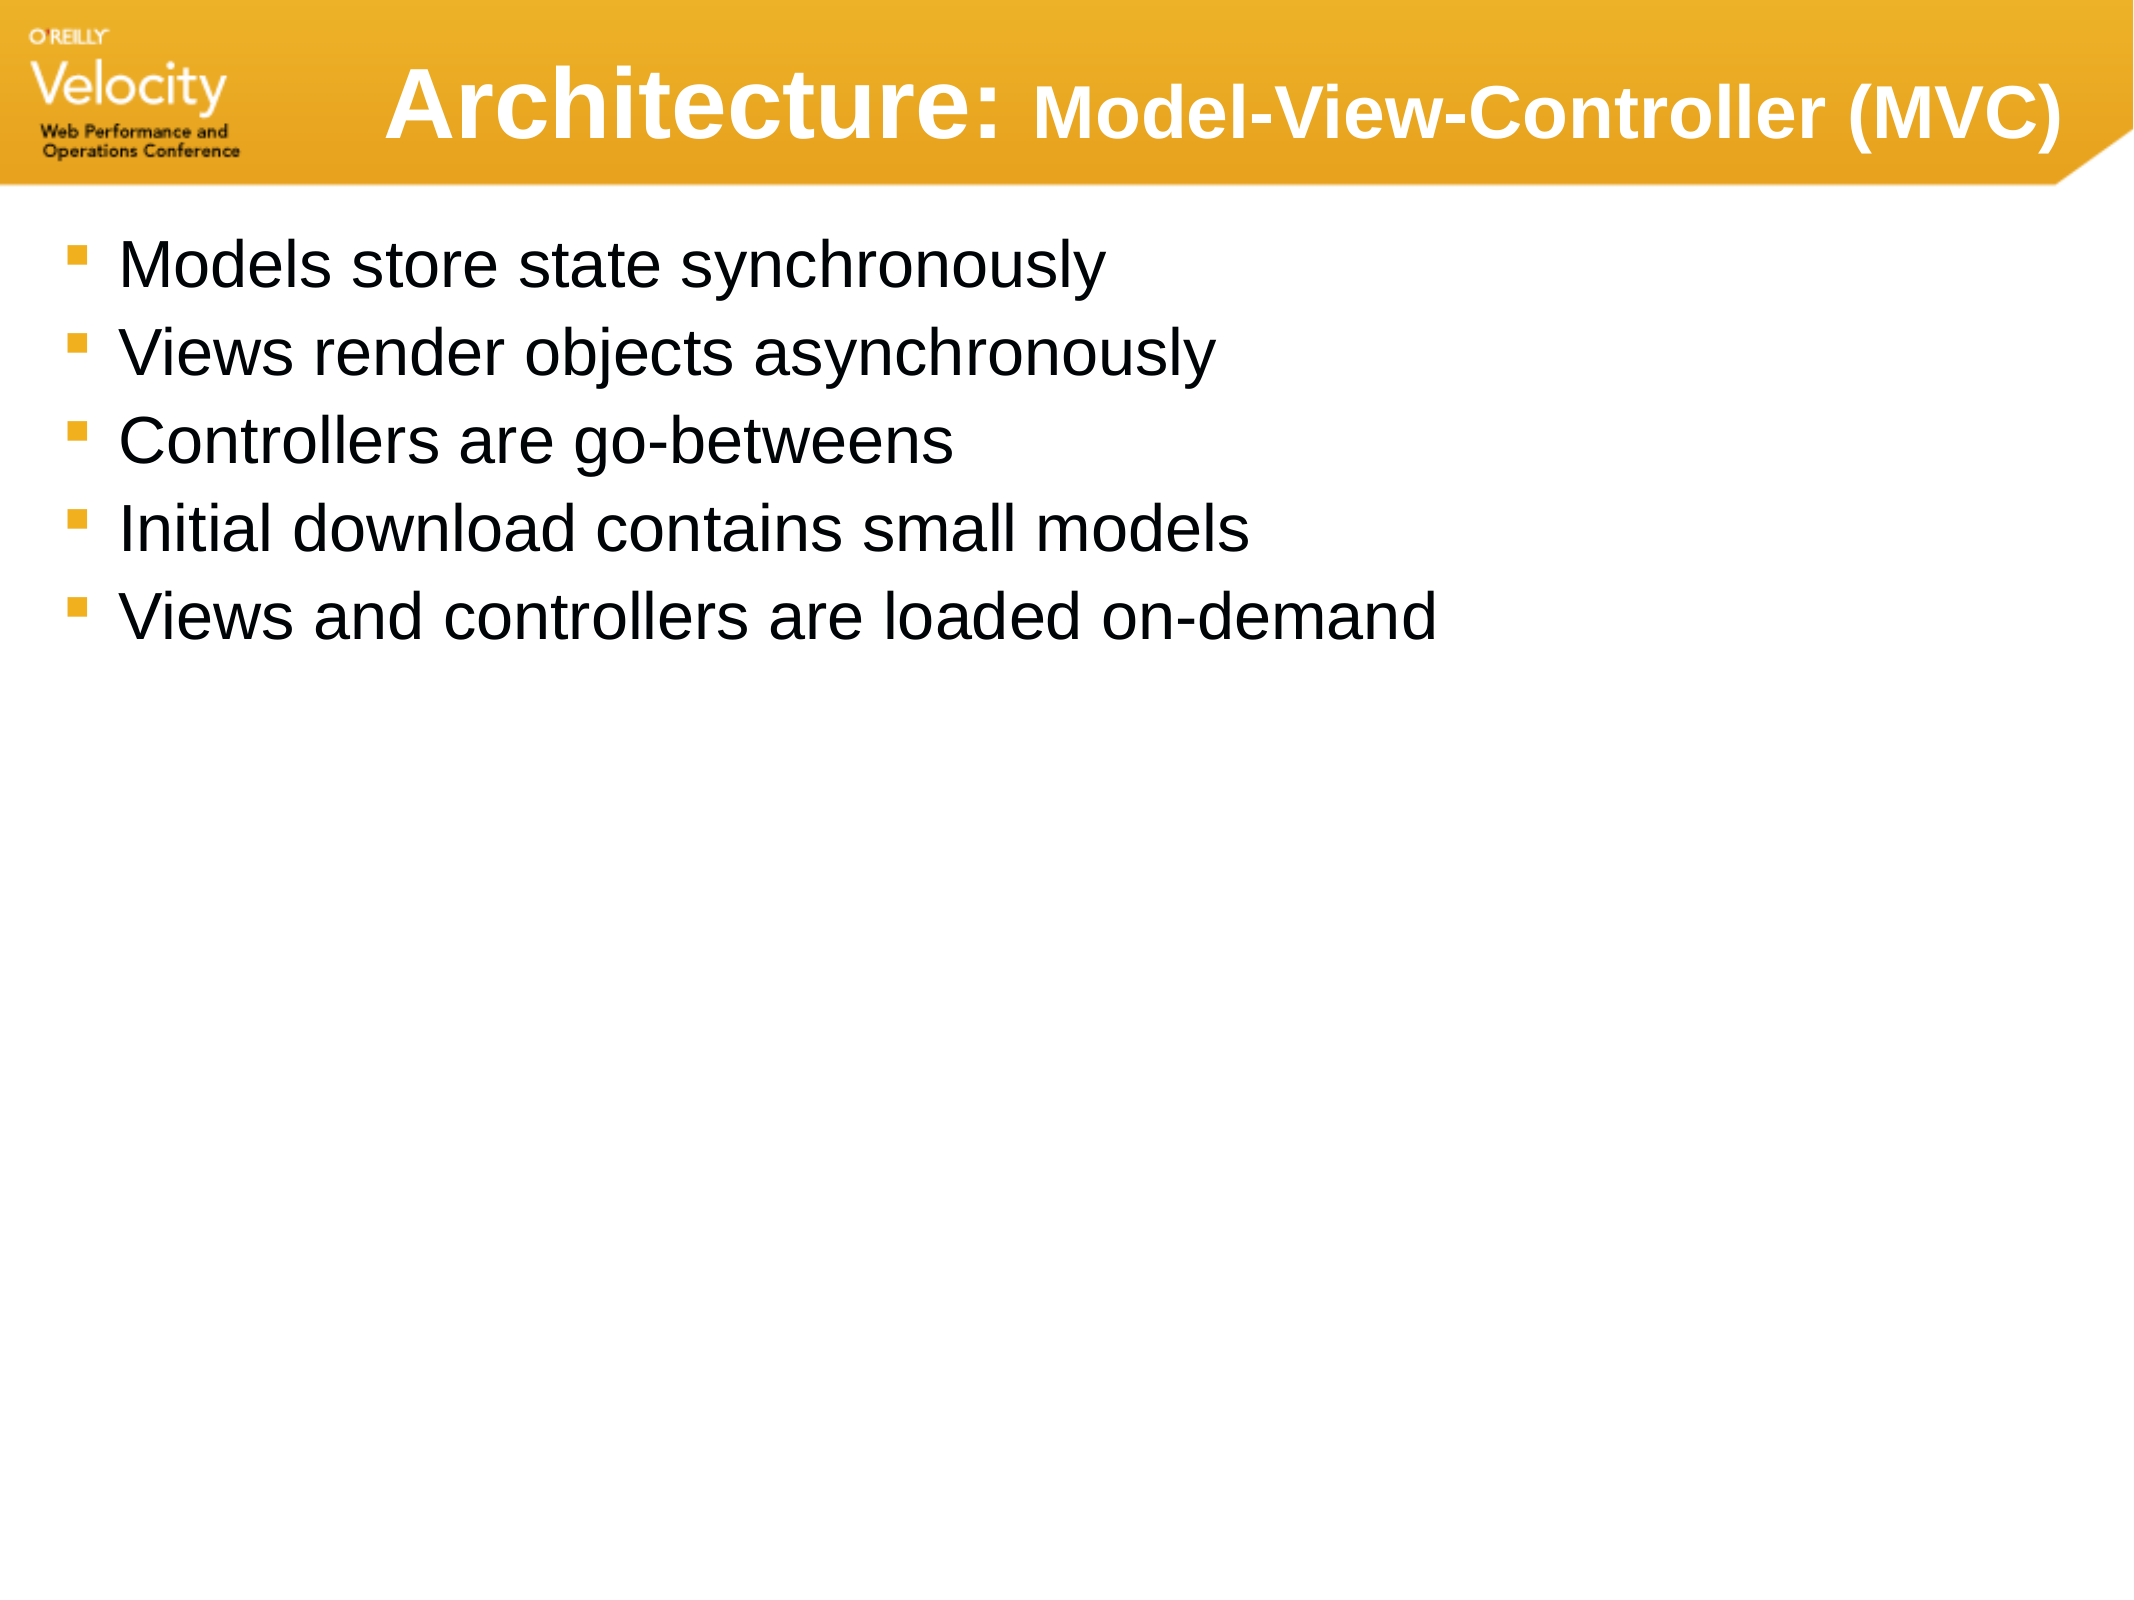

# Architecture: Model-View-Controller (MVC)
Models store state synchronously
Views render objects asynchronously
Controllers are go-betweens
Initial download contains small models
Views and controllers are loaded on-demand